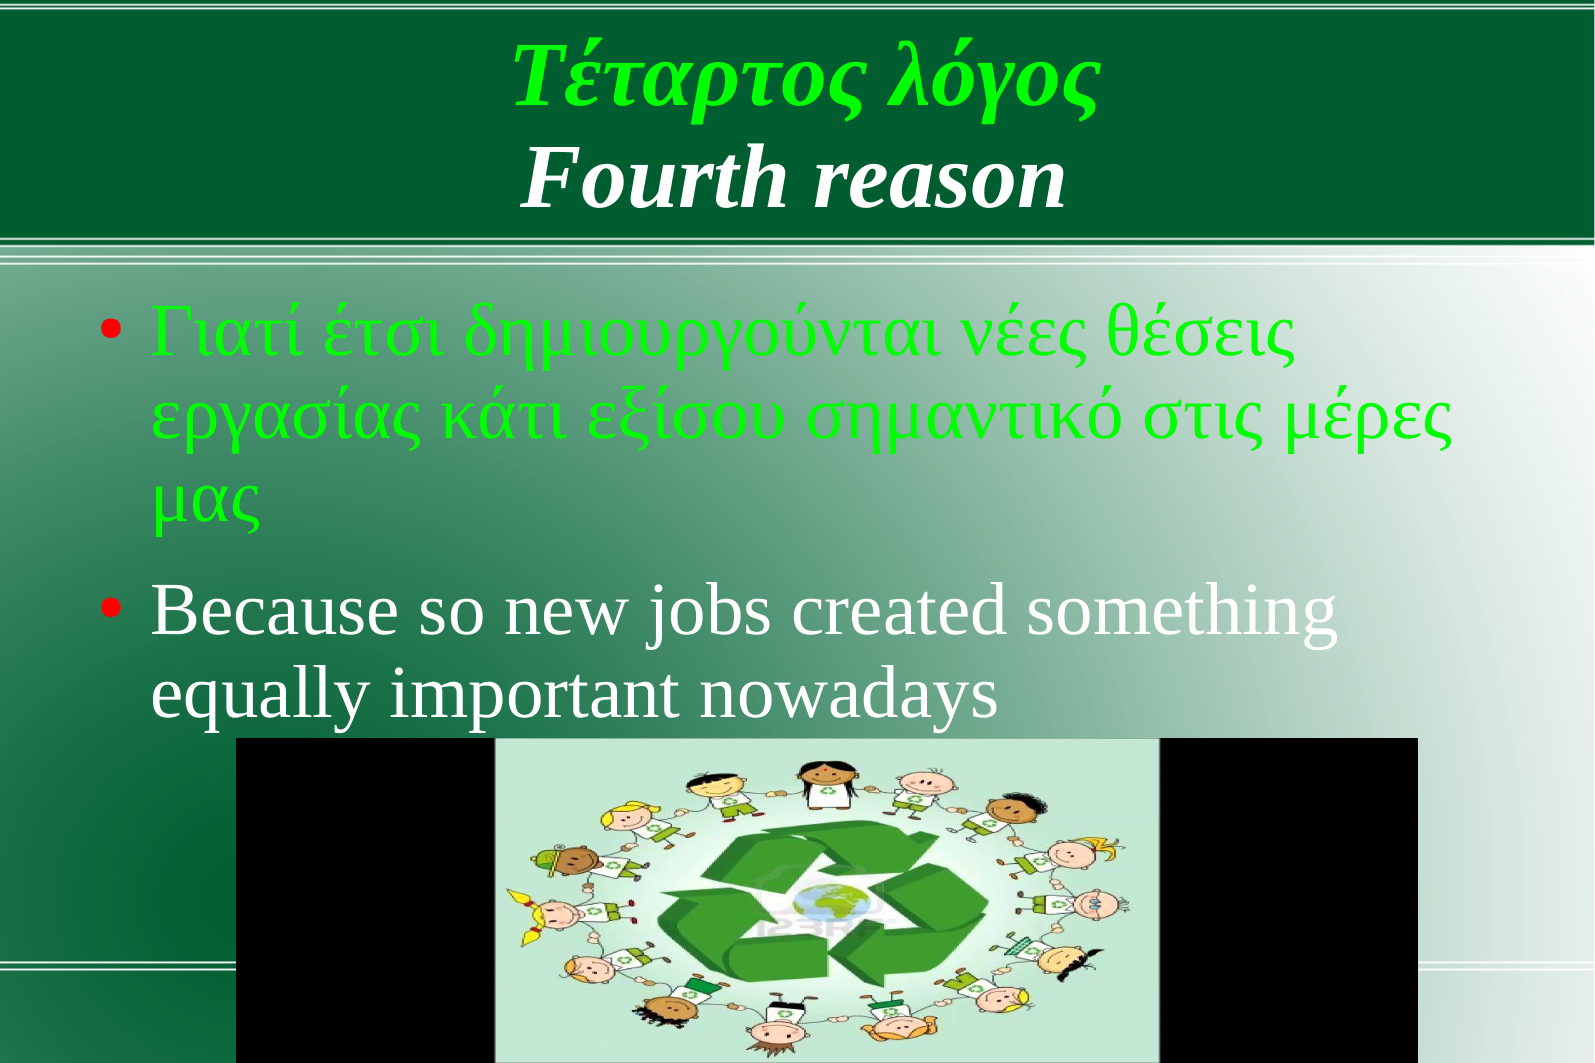

# Τέταρτος λόγος Fourth reason
Γιατί έτσι δημιουργούνται νέες θέσεις εργασίας κάτι εξίσου σημαντικό στις μέρες μας
Because so new jobs created something equally important nowadays